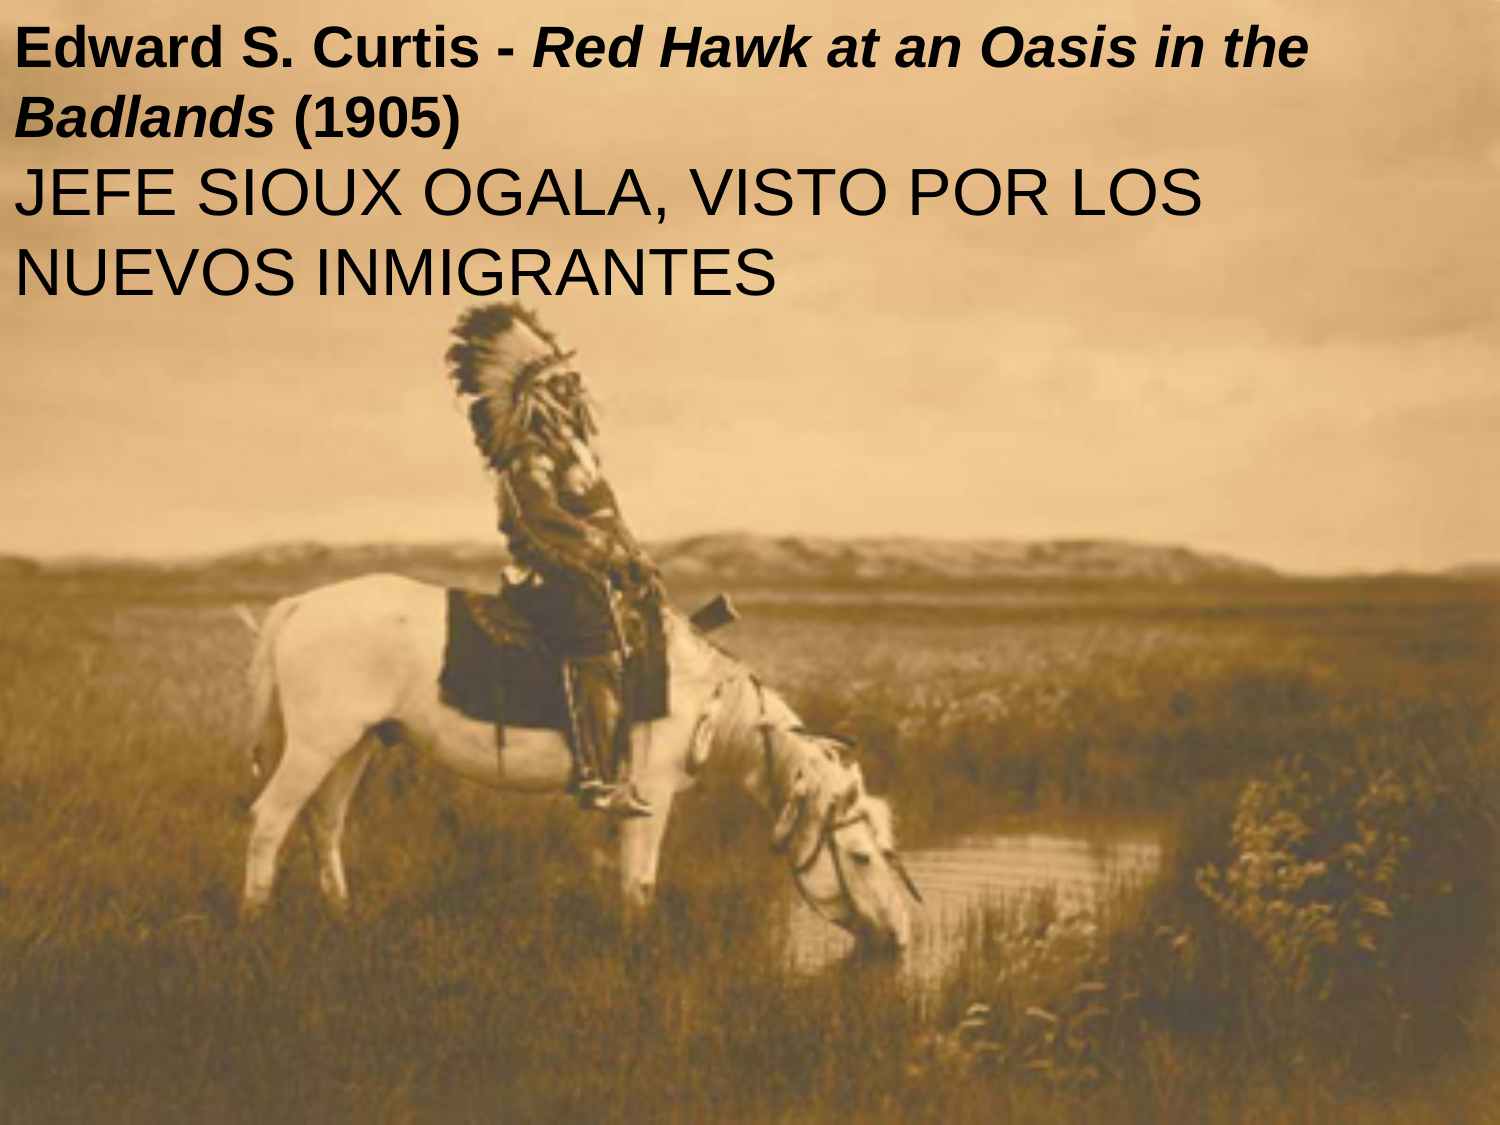

Edward S. Curtis - Red Hawk at an Oasis in the Badlands (1905)
JEFE SIOUX OGALA, VISTO POR LOS NUEVOS INMIGRANTES